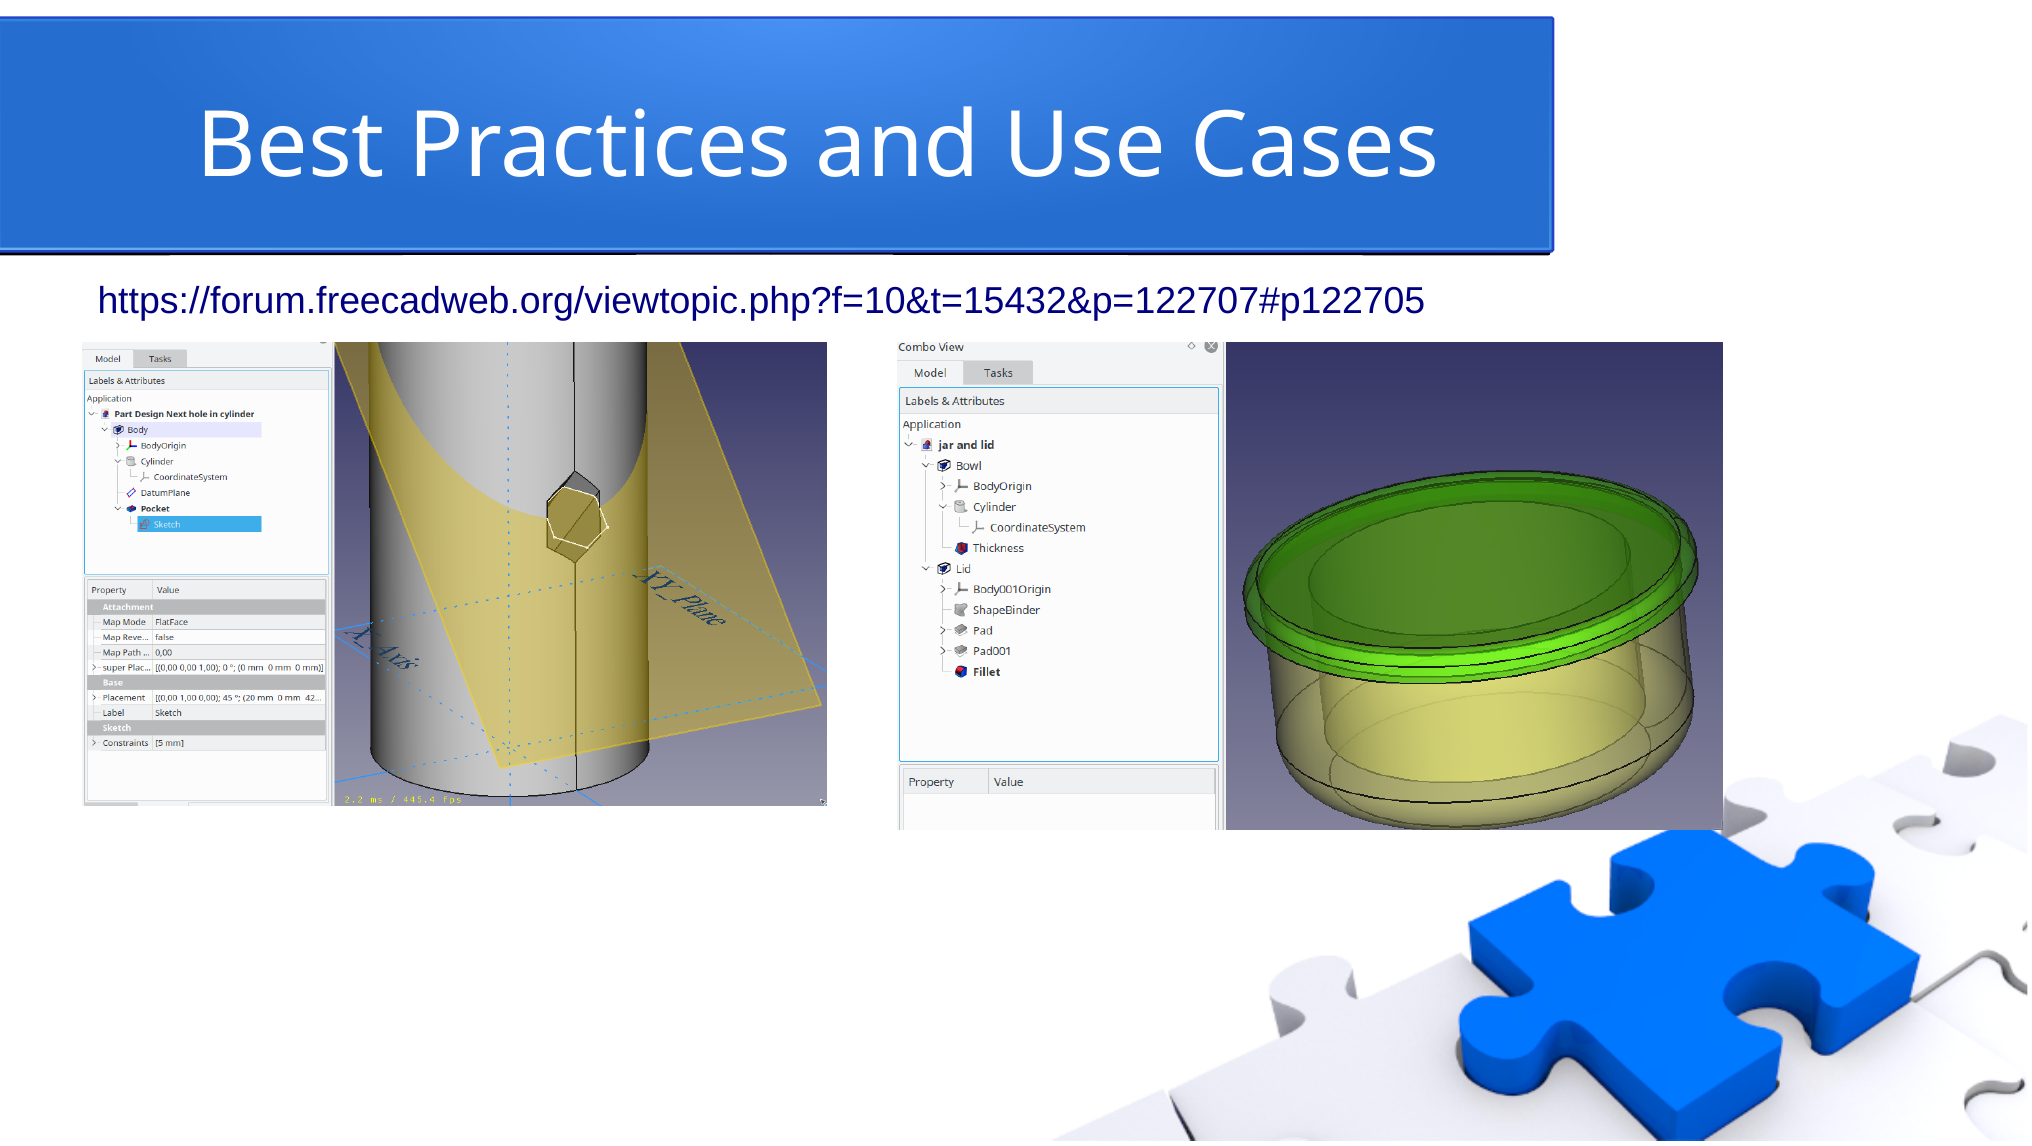

# Best Practices and Use Cases
https://forum.freecadweb.org/viewtopic.php?f=10&t=15432&p=122707#p122705